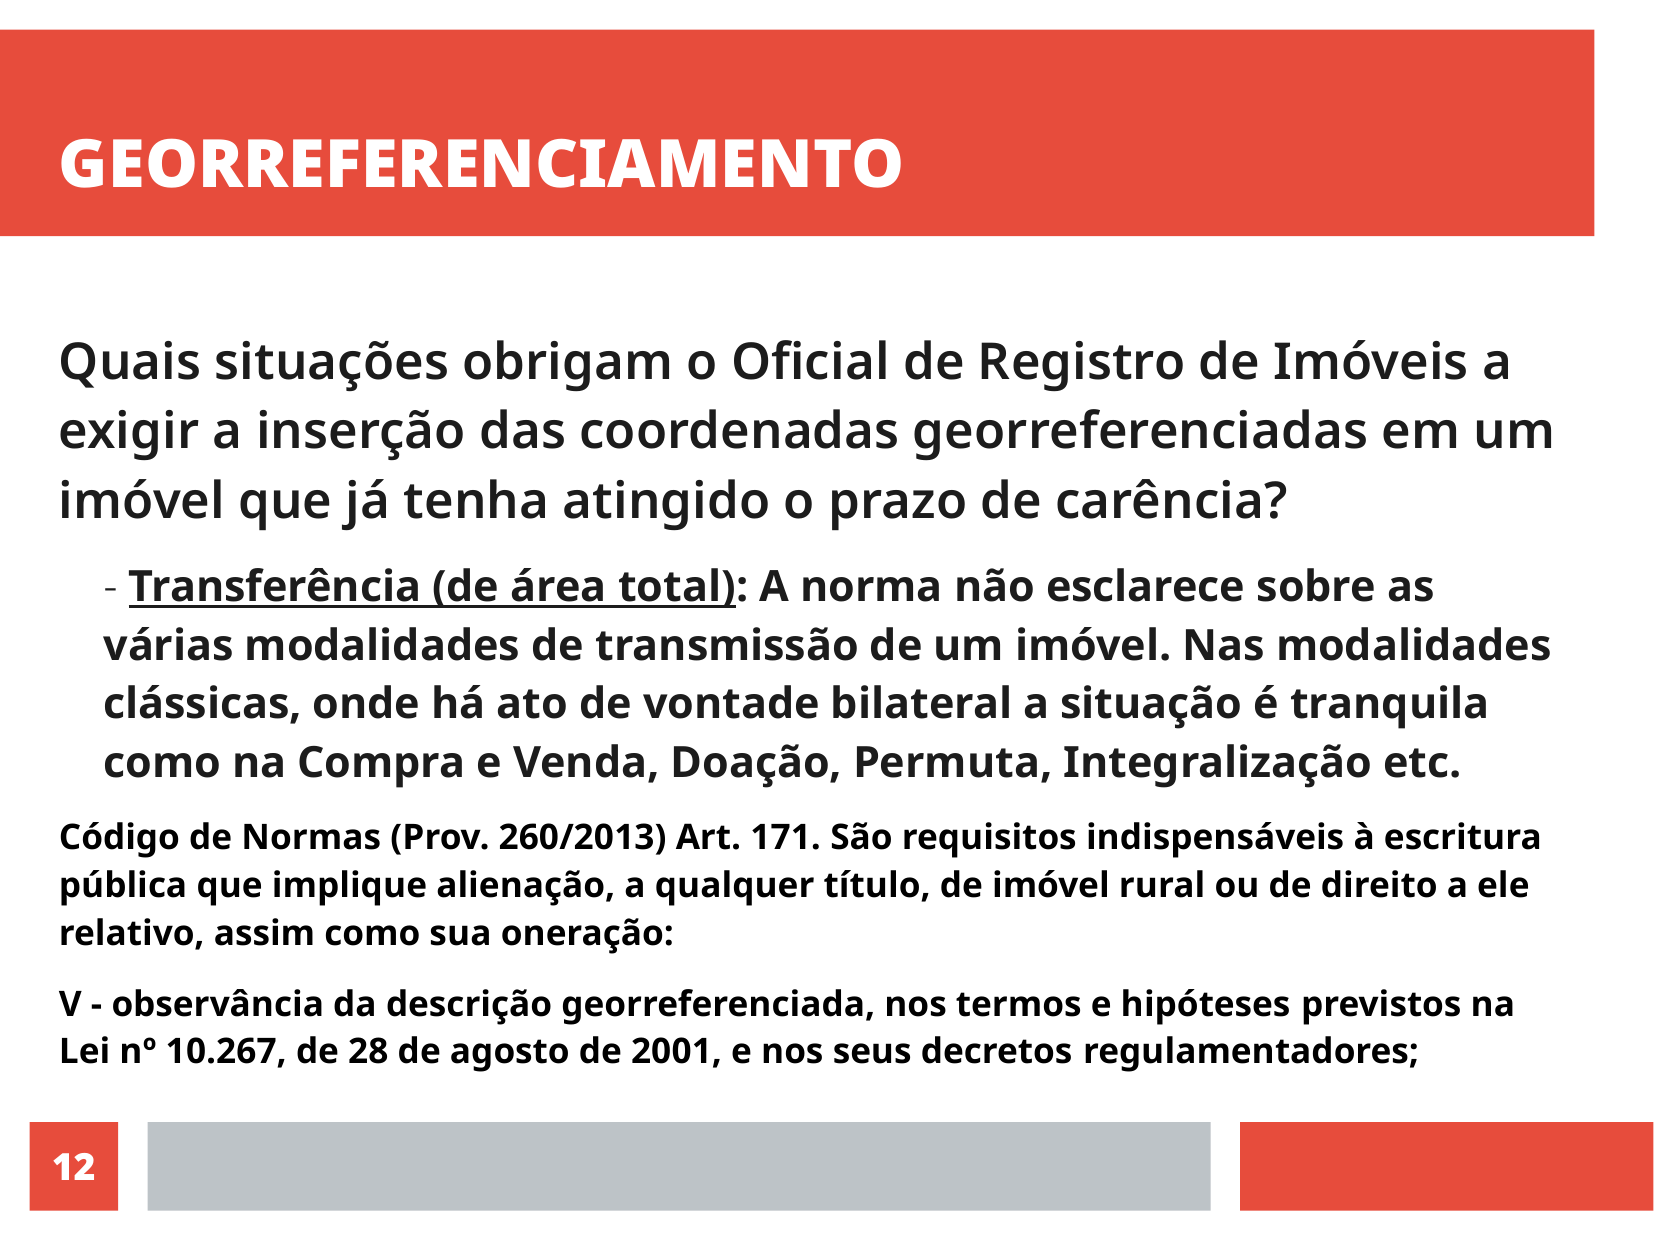

# GEORREFERENCIAMENTO
Quais situações obrigam o Oficial de Registro de Imóveis a exigir a inserção das coordenadas georreferenciadas em um imóvel que já tenha atingido o prazo de carência?
- Transferência (de área total): A norma não esclarece sobre as várias modalidades de transmissão de um imóvel. Nas modalidades clássicas, onde há ato de vontade bilateral a situação é tranquila como na Compra e Venda, Doação, Permuta, Integralização etc.
Código de Normas (Prov. 260/2013) Art. 171. São requisitos indispensáveis à escritura pública que implique alienação, a qualquer título, de imóvel rural ou de direito a ele relativo, assim como sua oneração:
V - observância da descrição georreferenciada, nos termos e hipóteses previstos na Lei nº 10.267, de 28 de agosto de 2001, e nos seus decretos regulamentadores;
12